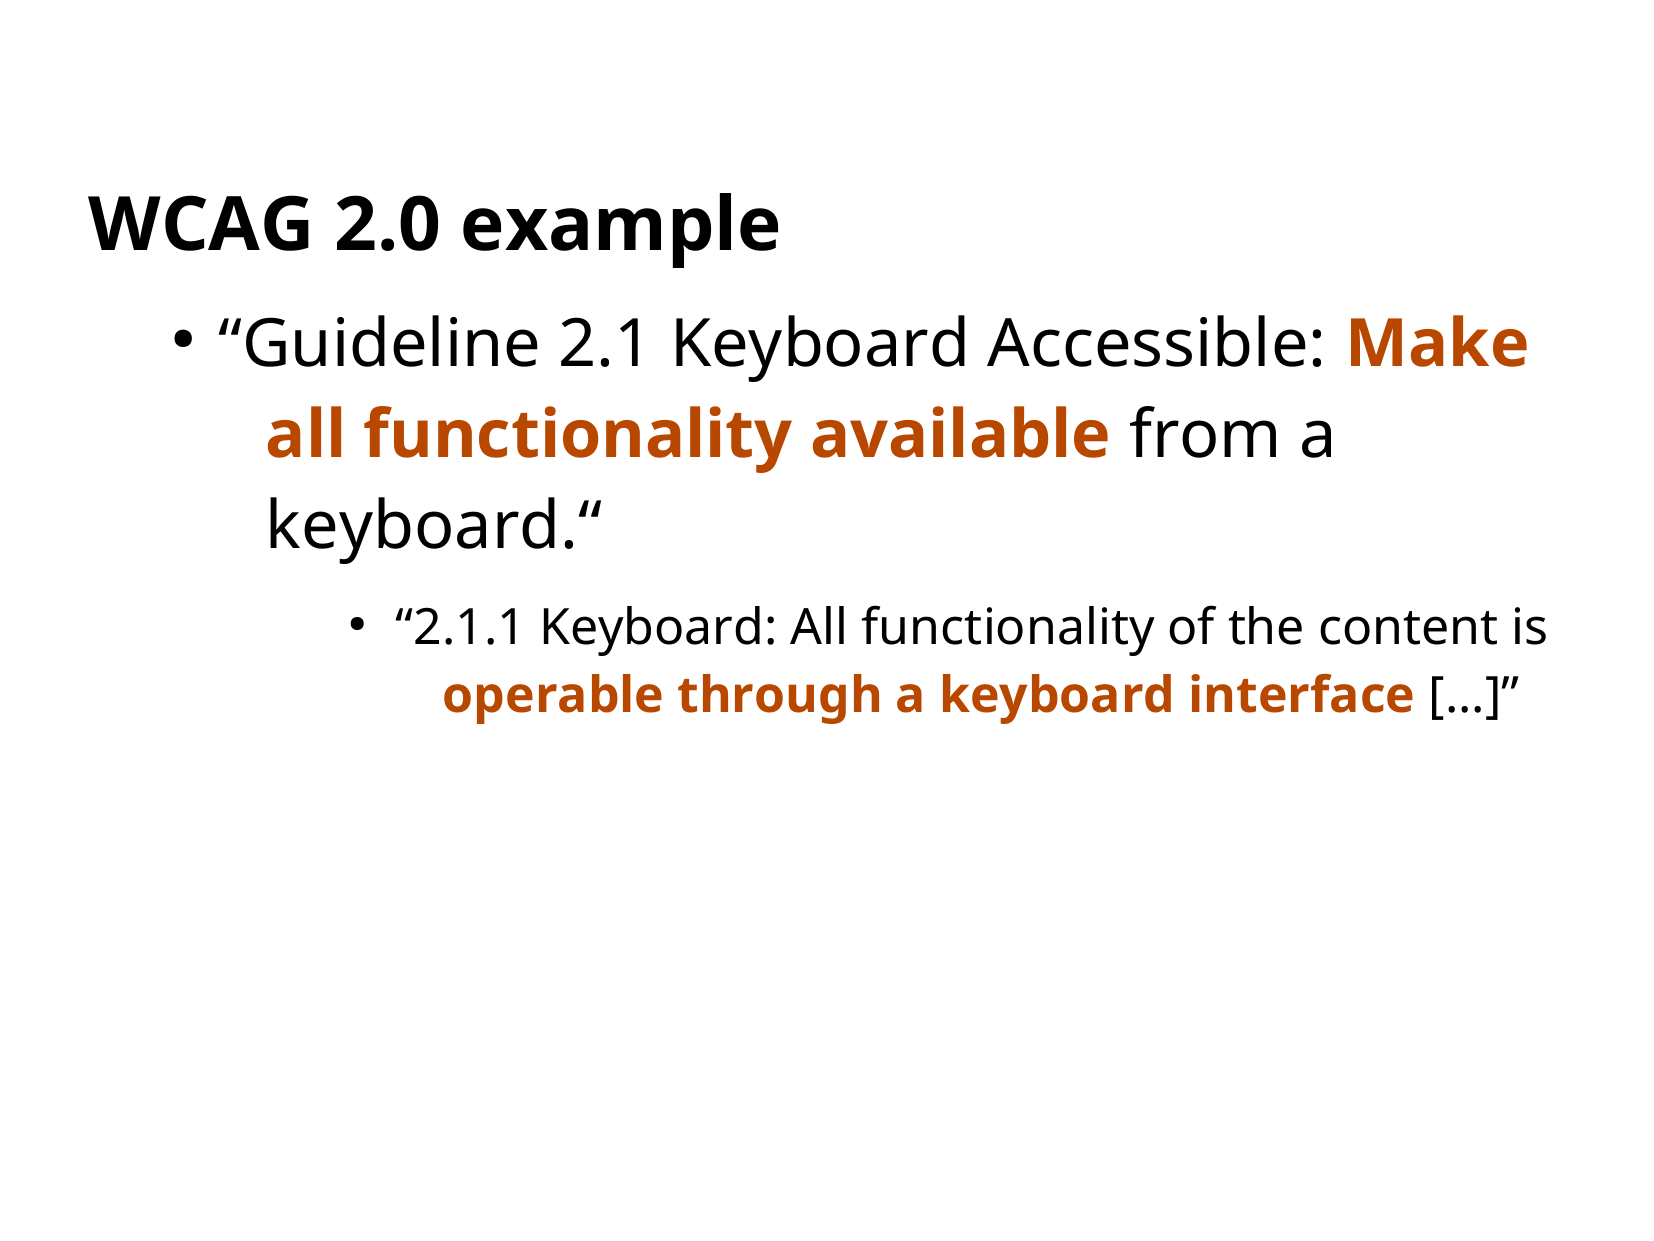

# WCAG 2.0 example
“Guideline 2.1 Keyboard Accessible: Make all functionality available from a keyboard.“
“2.1.1 Keyboard: All functionality of the content is operable through a keyboard interface [...]”